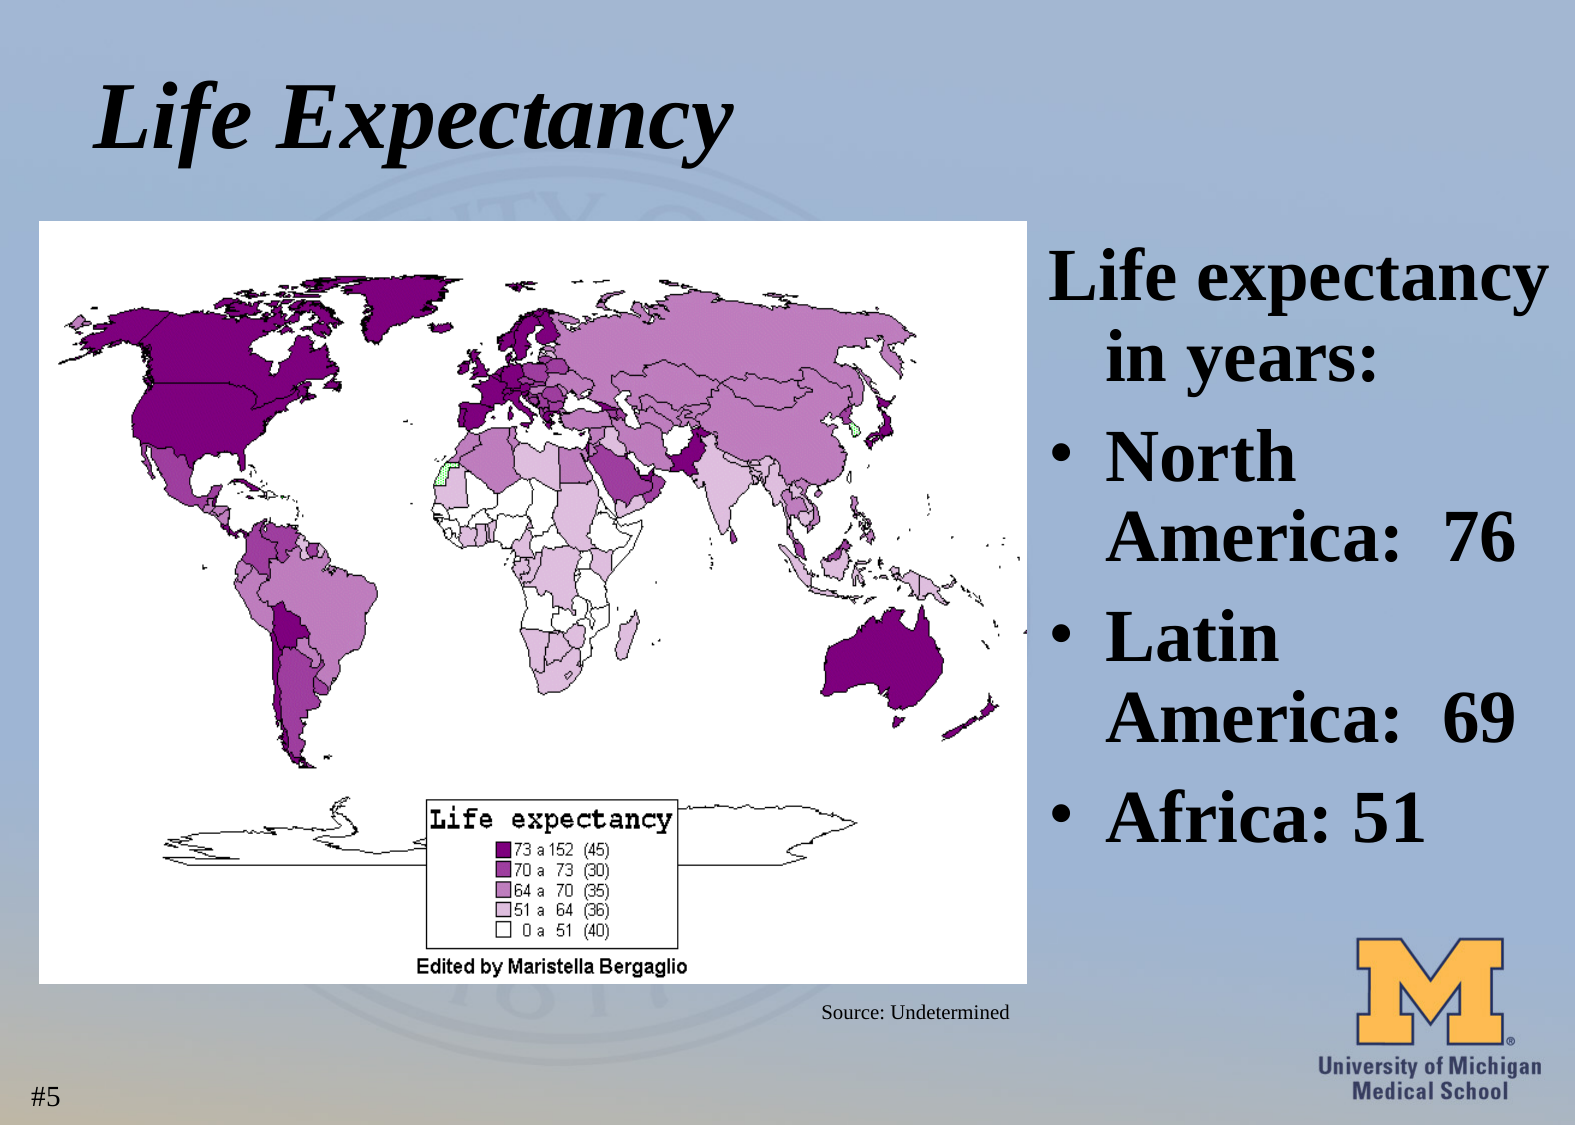

# Life Expectancy
Life expectancy in years:
North America: 76
Latin America: 69
Africa: 51
Source: Undetermined